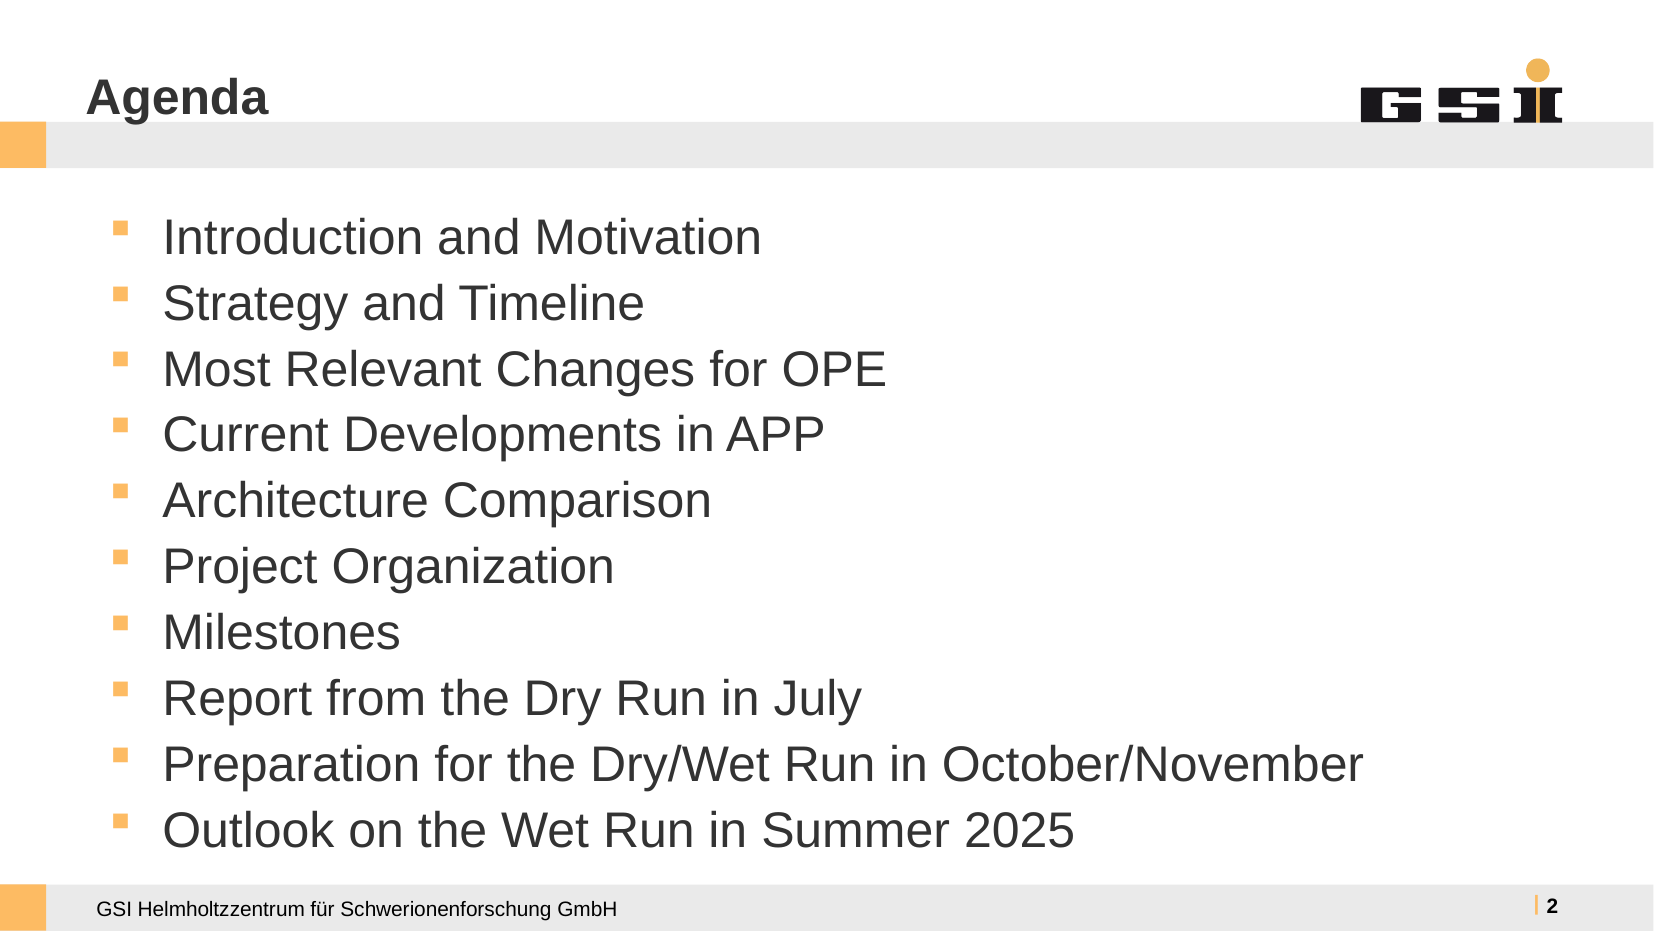

# Agenda
Introduction and Motivation
Strategy and Timeline
Most Relevant Changes for OPE
Current Developments in APP
Architecture Comparison
Project Organization
Milestones
Report from the Dry Run in July
Preparation for the Dry/Wet Run in October/November
Outlook on the Wet Run in Summer 2025